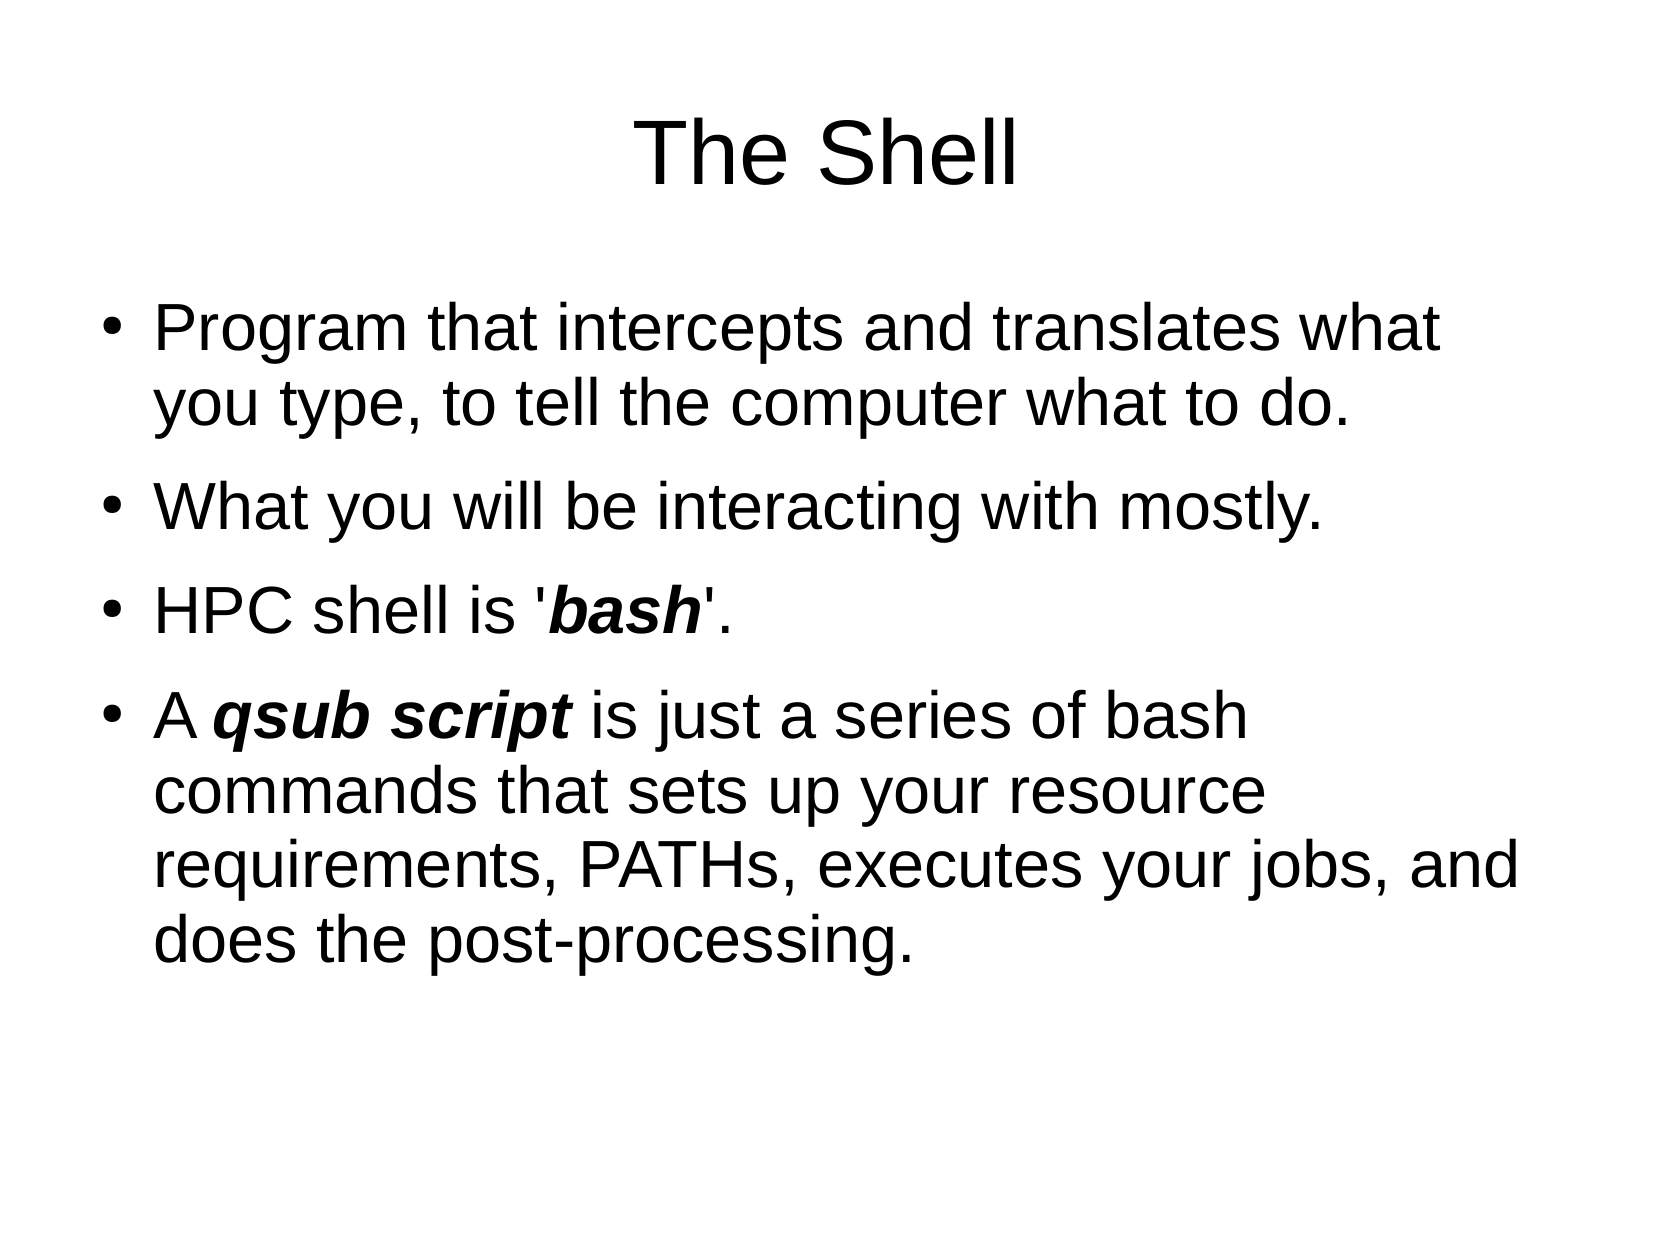

# The Shell
Program that intercepts and translates what you type, to tell the computer what to do.
What you will be interacting with mostly.
HPC shell is 'bash'.
A qsub script is just a series of bash commands that sets up your resource requirements, PATHs, executes your jobs, and does the post-processing.